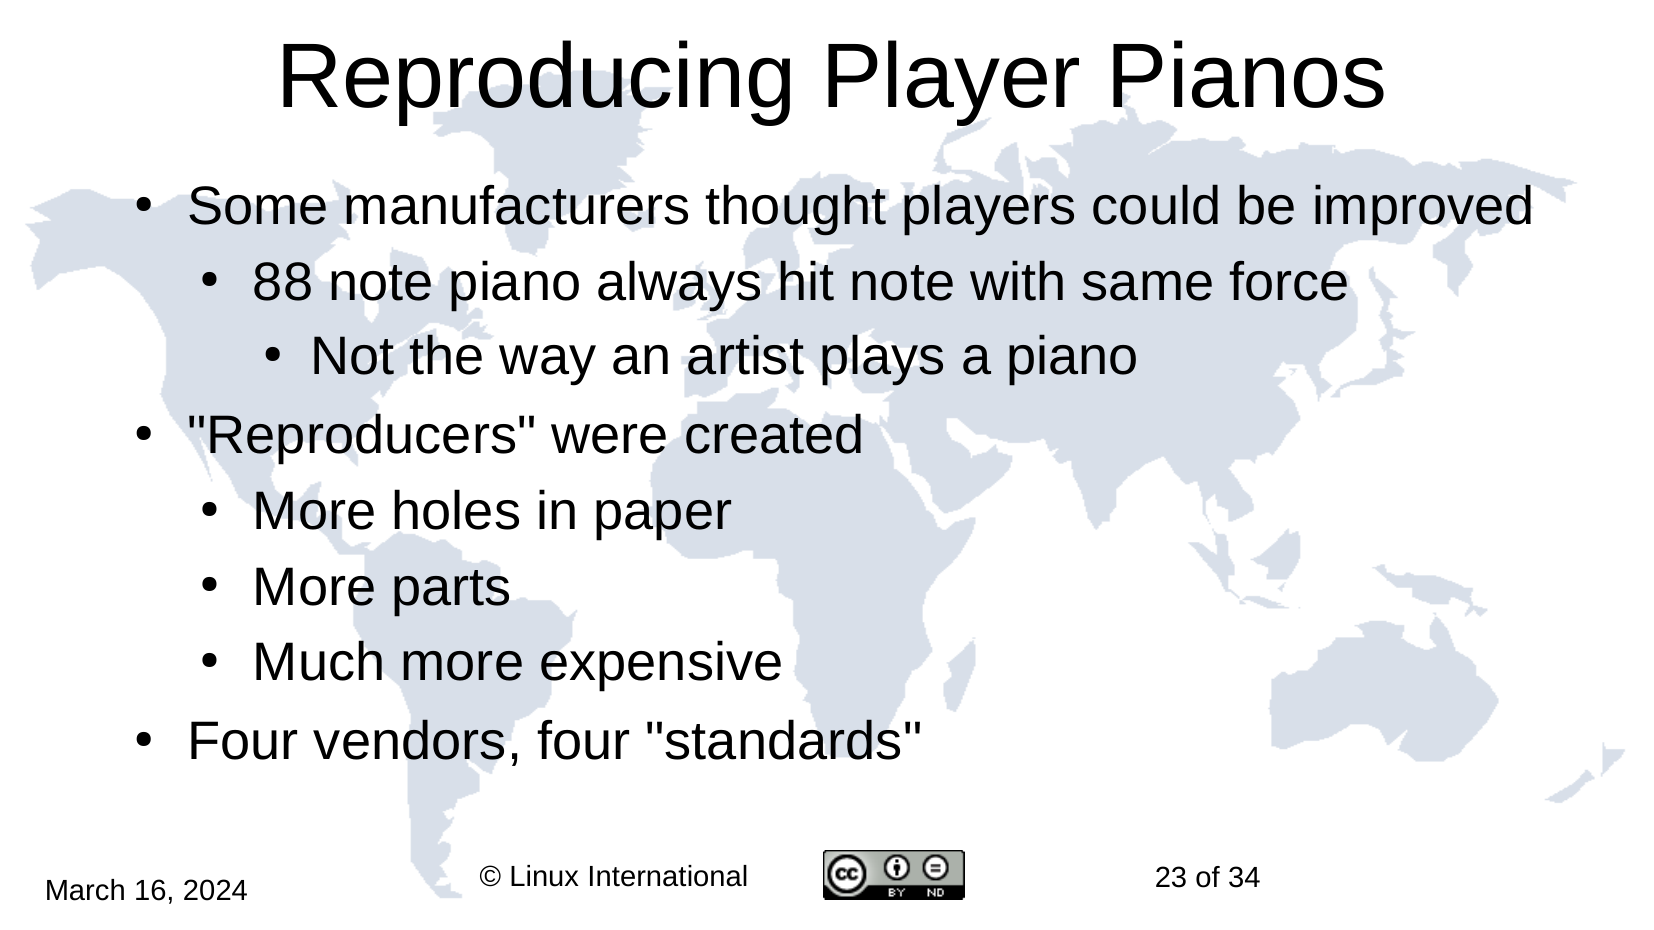

# Reproducing Player Pianos
Some manufacturers thought players could be improved
88 note piano always hit note with same force
Not the way an artist plays a piano
"Reproducers" were created
More holes in paper
More parts
Much more expensive
Four vendors, four "standards"